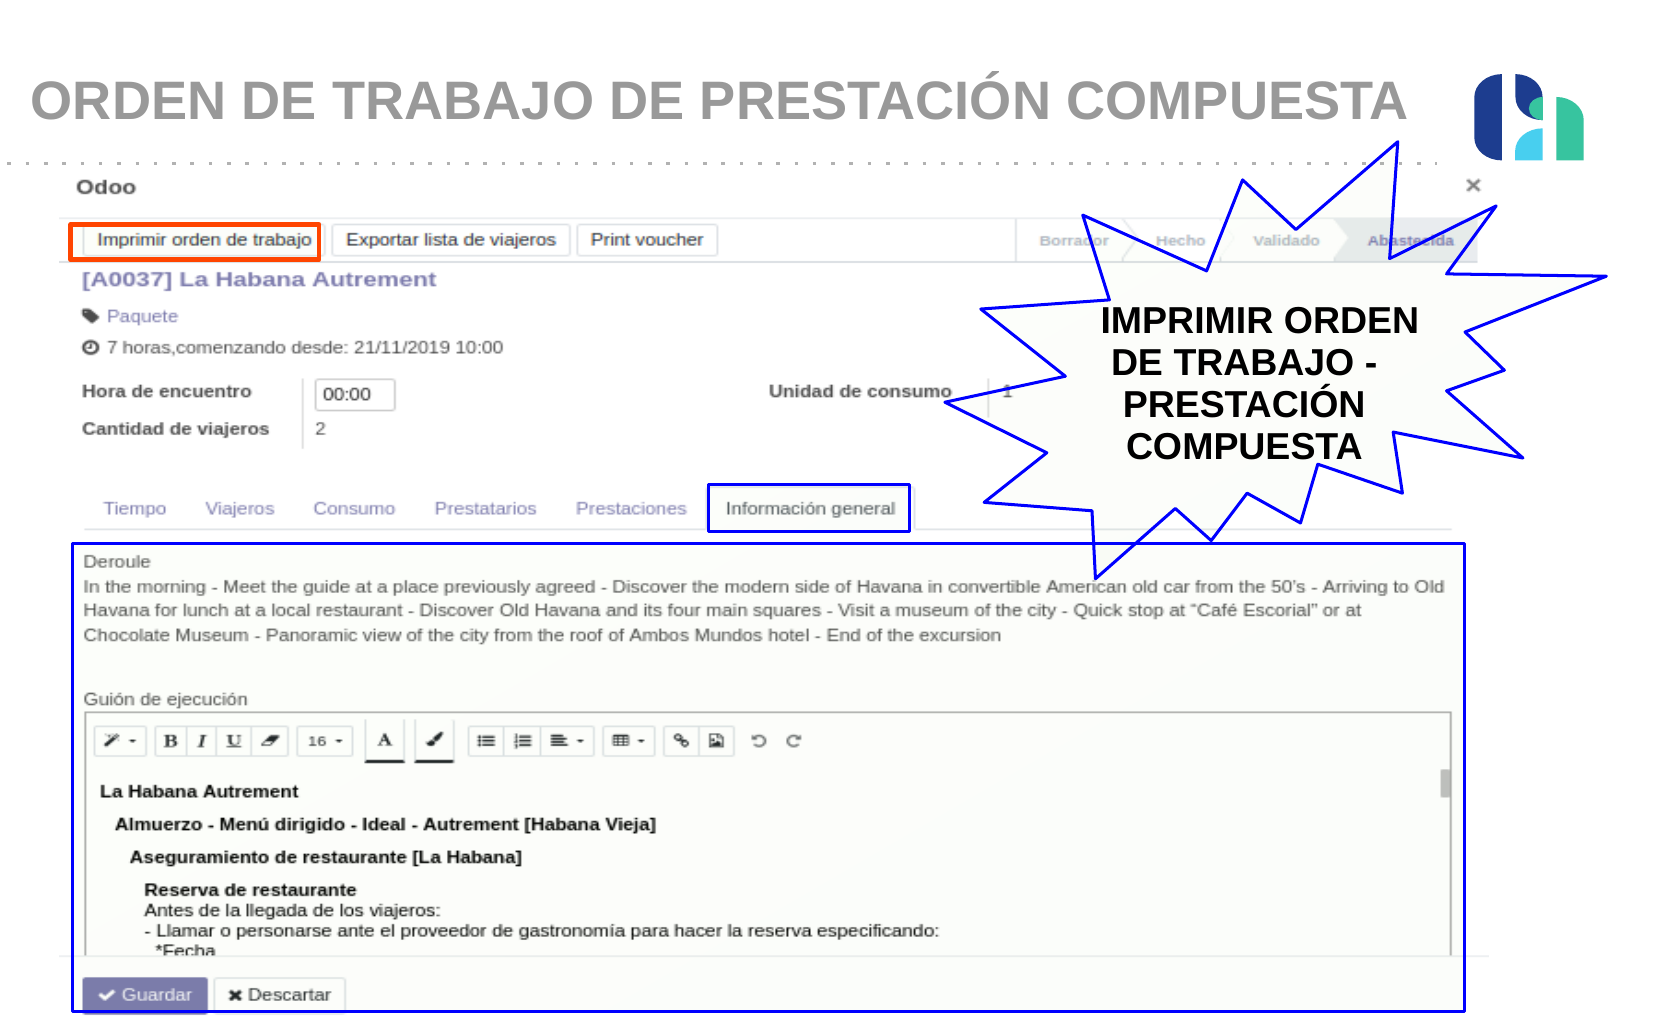

ORDEN DE TRABAJO DE PRESTACIÓN COMPUESTA
 IMPRIMIR ORDEN
DE TRABAJO -
PRESTACIÓN
COMPUESTA